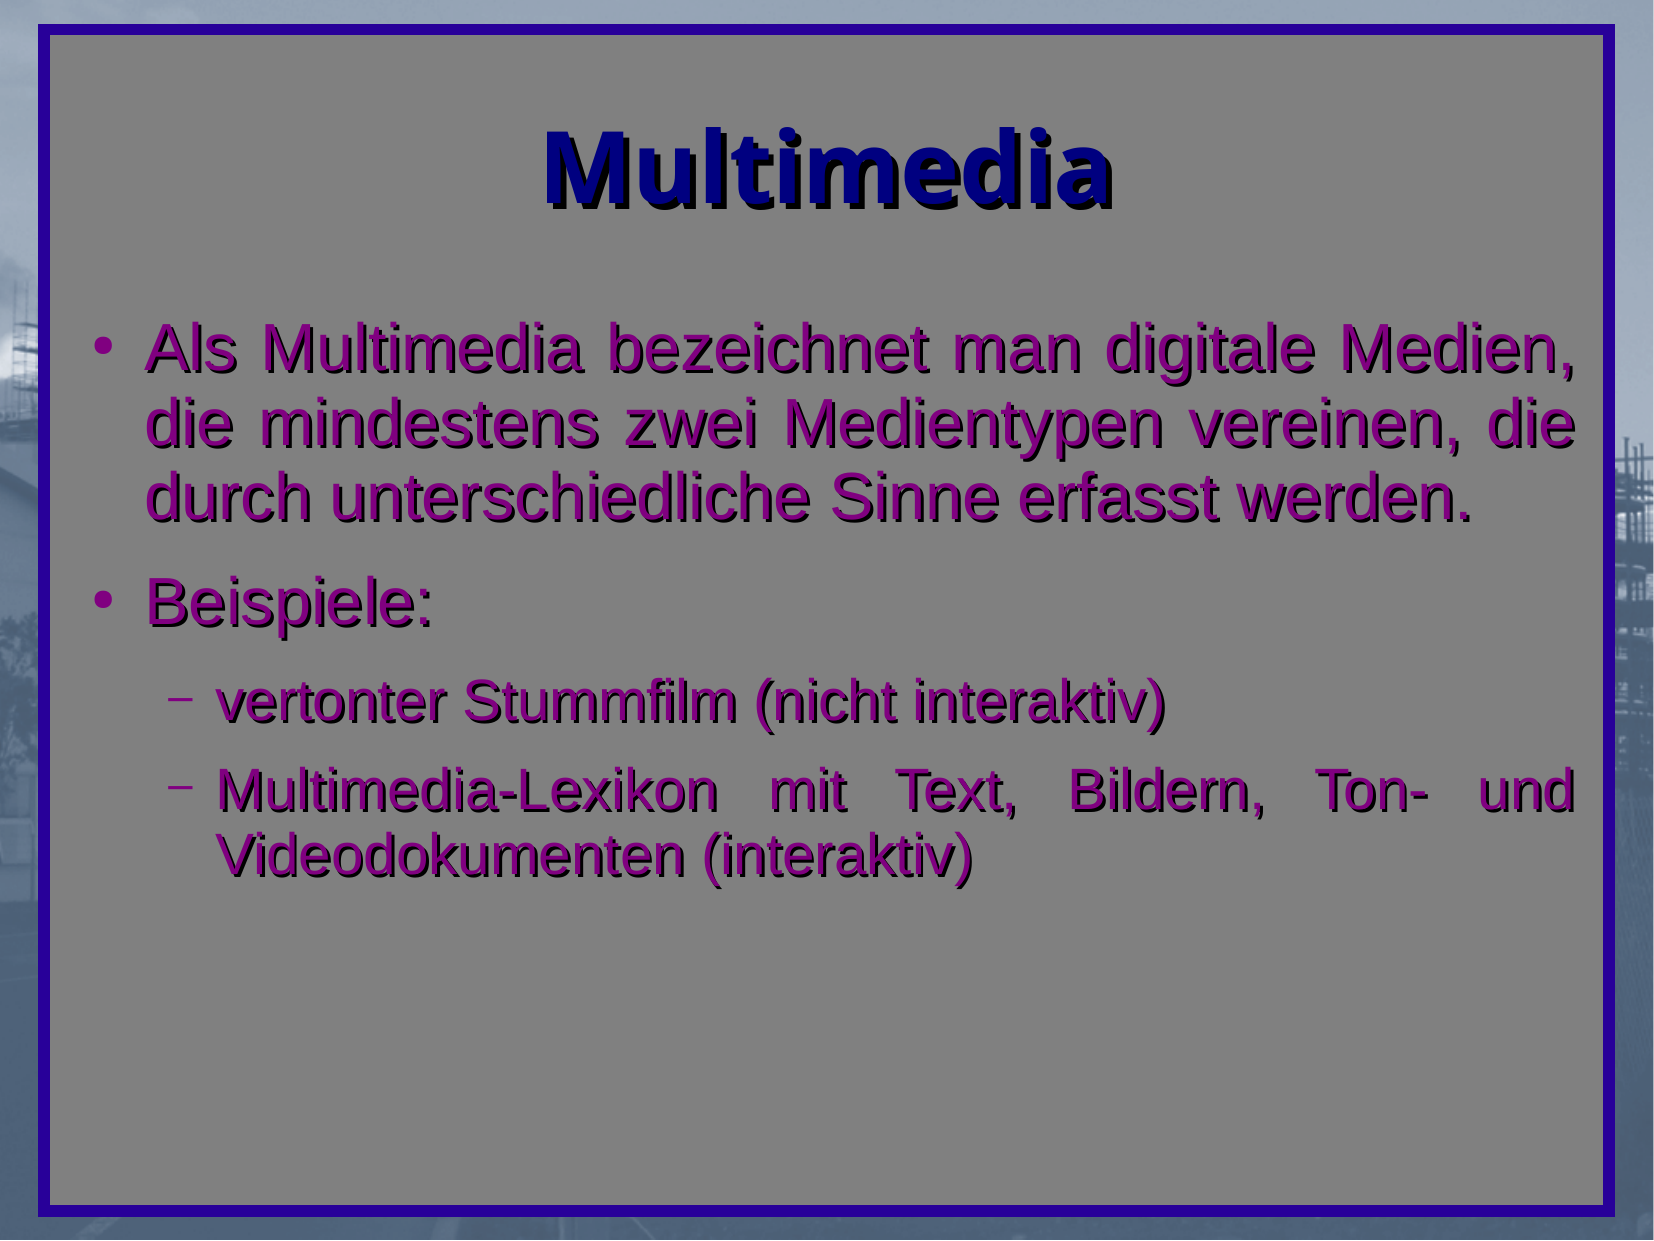

# Multimedia
Als Multimedia bezeichnet man digitale Medien, die mindestens zwei Medientypen vereinen, die durch unterschiedliche Sinne erfasst werden.
Beispiele:
vertonter Stummfilm (nicht interaktiv)
Multimedia-Lexikon mit Text, Bildern, Ton- und Videodokumenten (interaktiv)